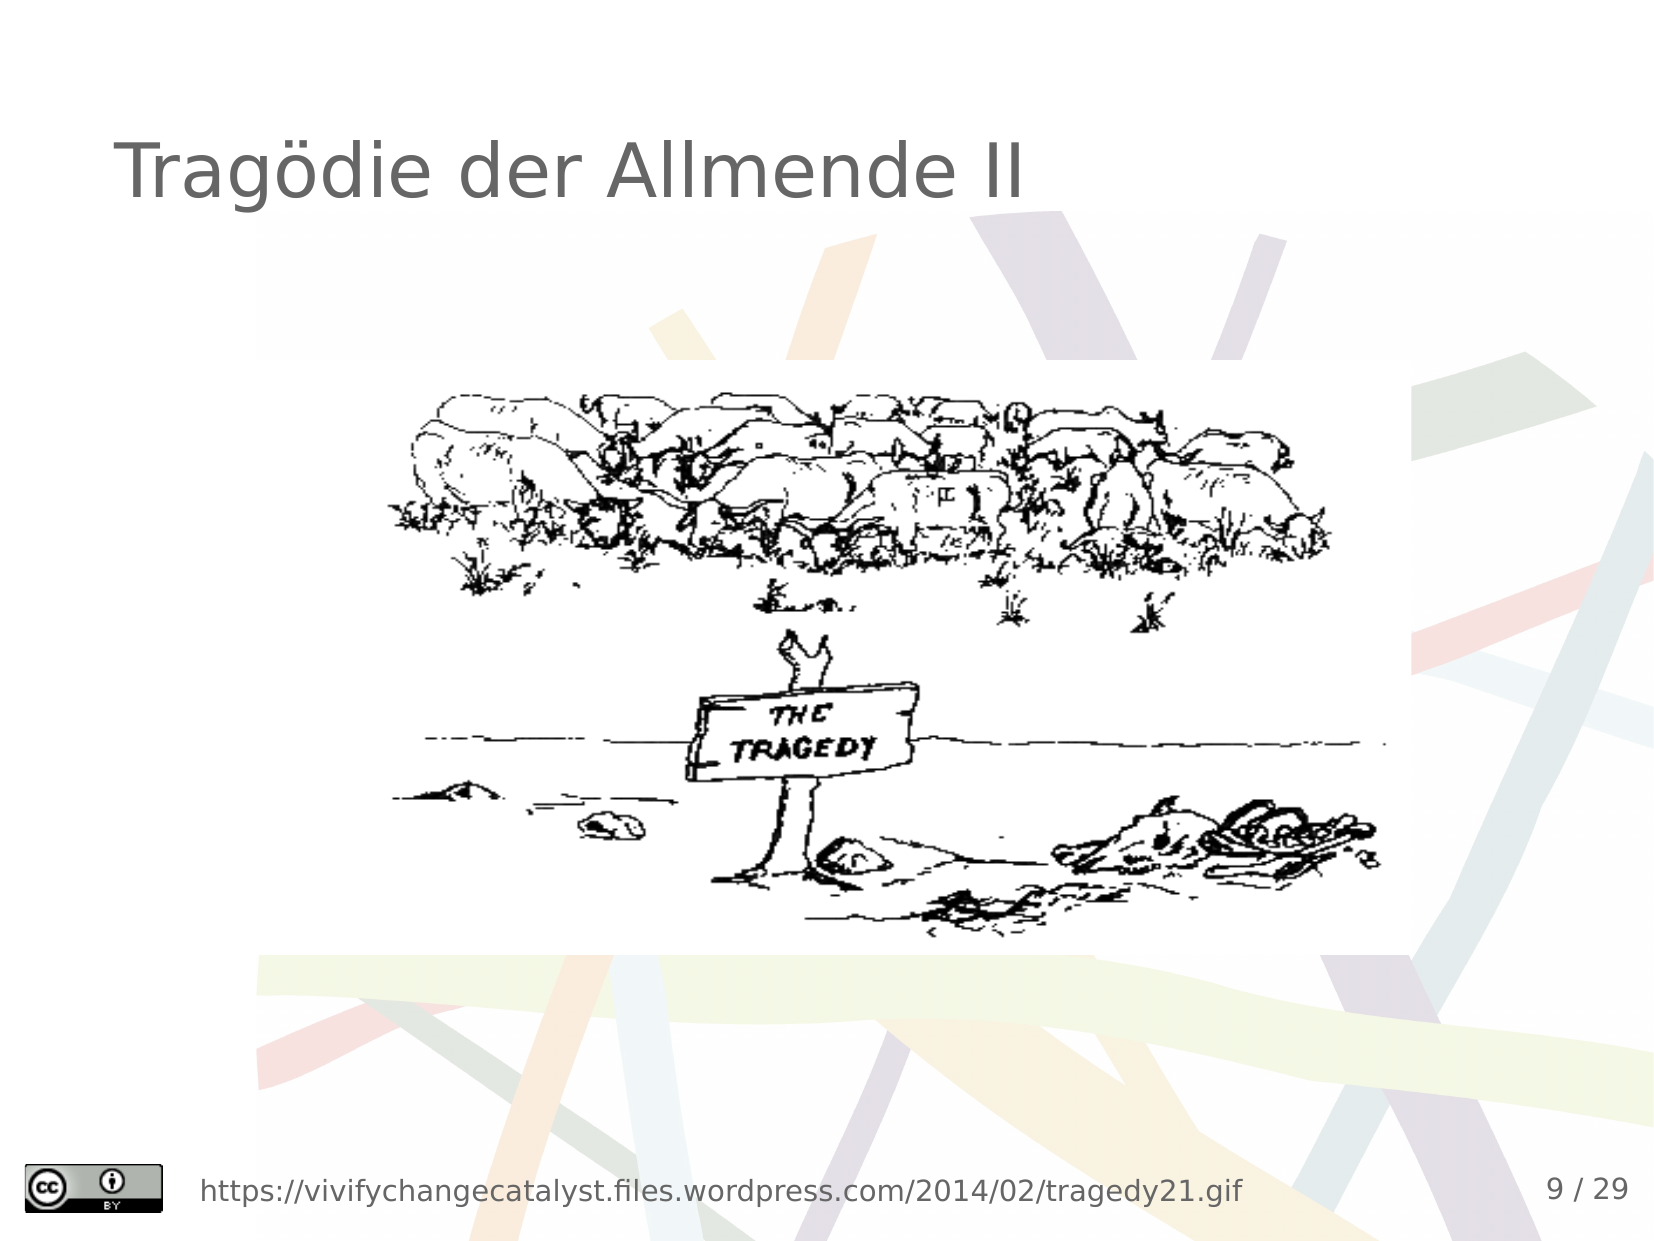

# Tragödie der Allmende II
https://vivifychangecatalyst.files.wordpress.com/2014/02/tragedy21.gif
9